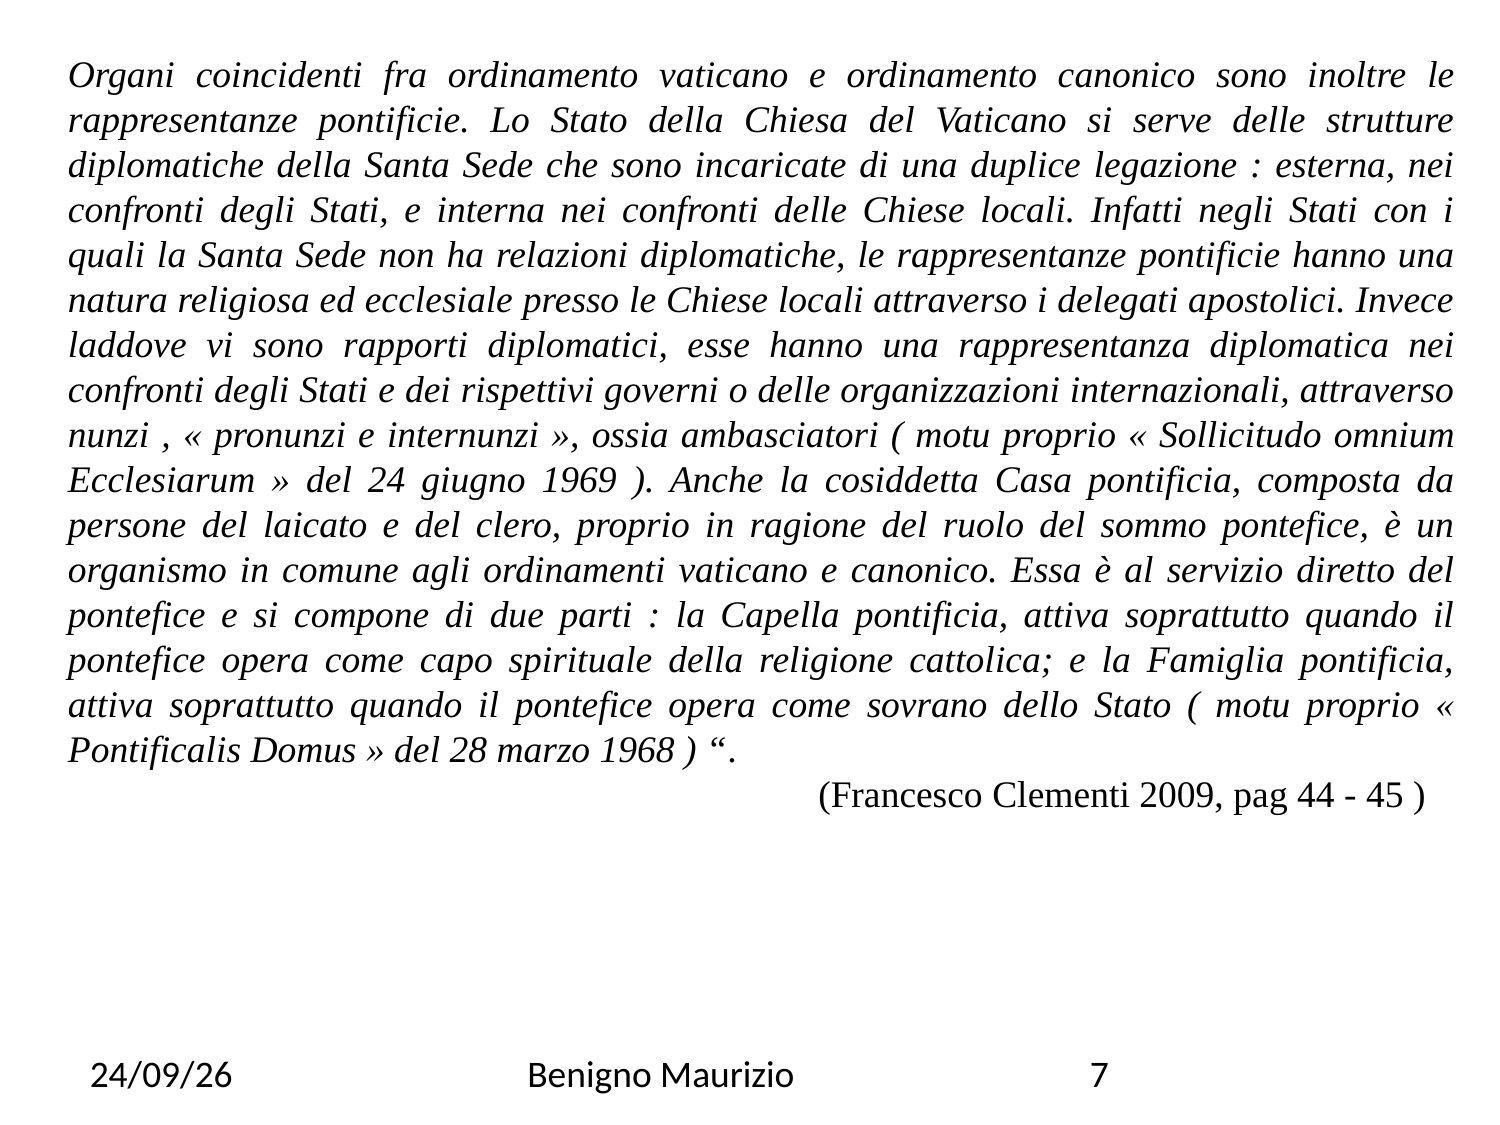

Organi coincidenti fra ordinamento vaticano e ordinamento canonico sono inoltre le rappresentanze pontificie. Lo Stato della Chiesa del Vaticano si serve delle strutture diplomatiche della Santa Sede che sono incaricate di una duplice legazione : esterna, nei confronti degli Stati, e interna nei confronti delle Chiese locali. Infatti negli Stati con i quali la Santa Sede non ha relazioni diplomatiche, le rappresentanze pontificie hanno una natura religiosa ed ecclesiale presso le Chiese locali attraverso i delegati apostolici. Invece laddove vi sono rapporti diplomatici, esse hanno una rappresentanza diplomatica nei confronti degli Stati e dei rispettivi governi o delle organizzazioni internazionali, attraverso nunzi , « pronunzi e internunzi », ossia ambasciatori ( motu proprio « Sollicitudo omnium Ecclesiarum » del 24 giugno 1969 ). Anche la cosiddetta Casa pontificia, composta da persone del laicato e del clero, proprio in ragione del ruolo del sommo pontefice, è un organismo in comune agli ordinamenti vaticano e canonico. Essa è al servizio diretto del pontefice e si compone di due parti : la Capella pontificia, attiva soprattutto quando il pontefice opera come capo spirituale della religione cattolica; e la Famiglia pontificia, attiva soprattutto quando il pontefice opera come sovrano dello Stato ( motu proprio « Pontificalis Domus » del 28 marzo 1968 ) “.
 (Francesco Clementi 2009, pag 44 - 45 )
Benigno Maurizio